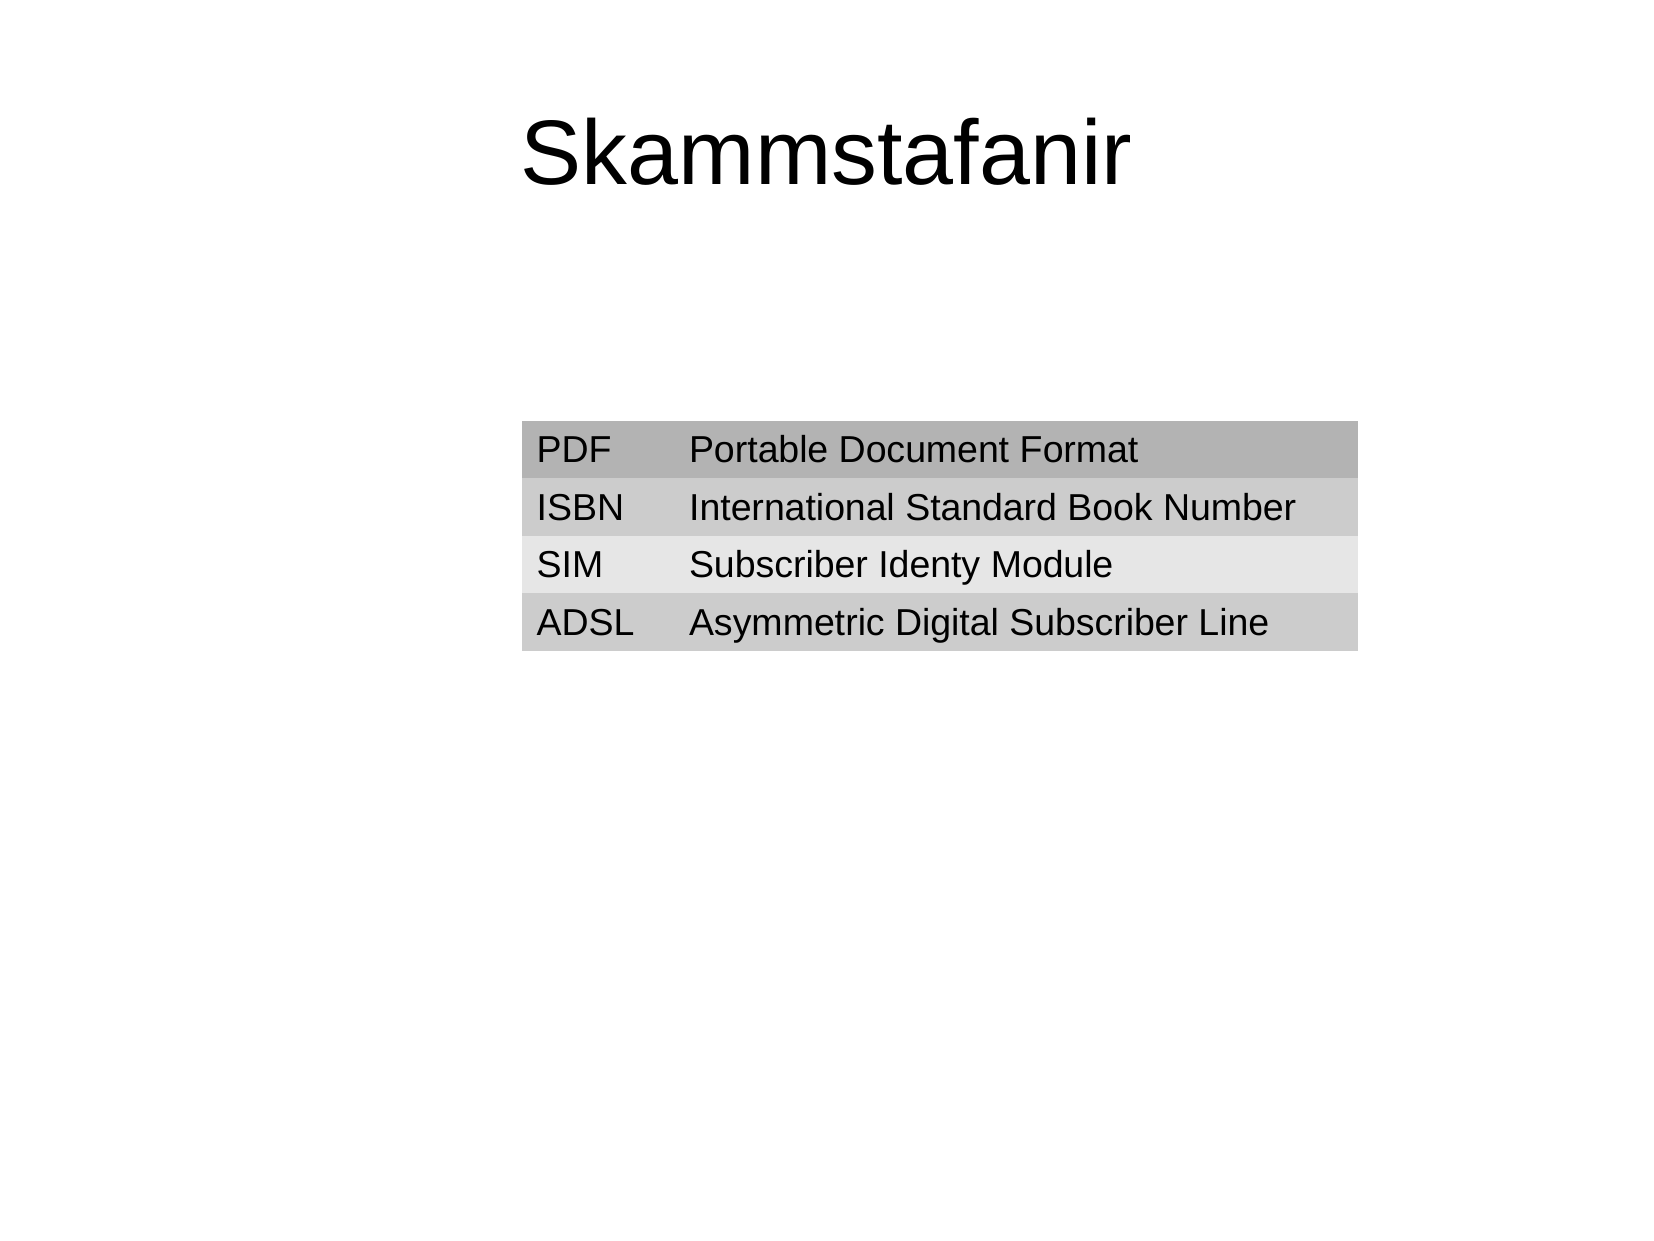

# Skammstafanir
| PDF | Portable Document Format |
| --- | --- |
| ISBN | International Standard Book Number |
| SIM | Subscriber Identy Module |
| ADSL | Asymmetric Digital Subscriber Line |